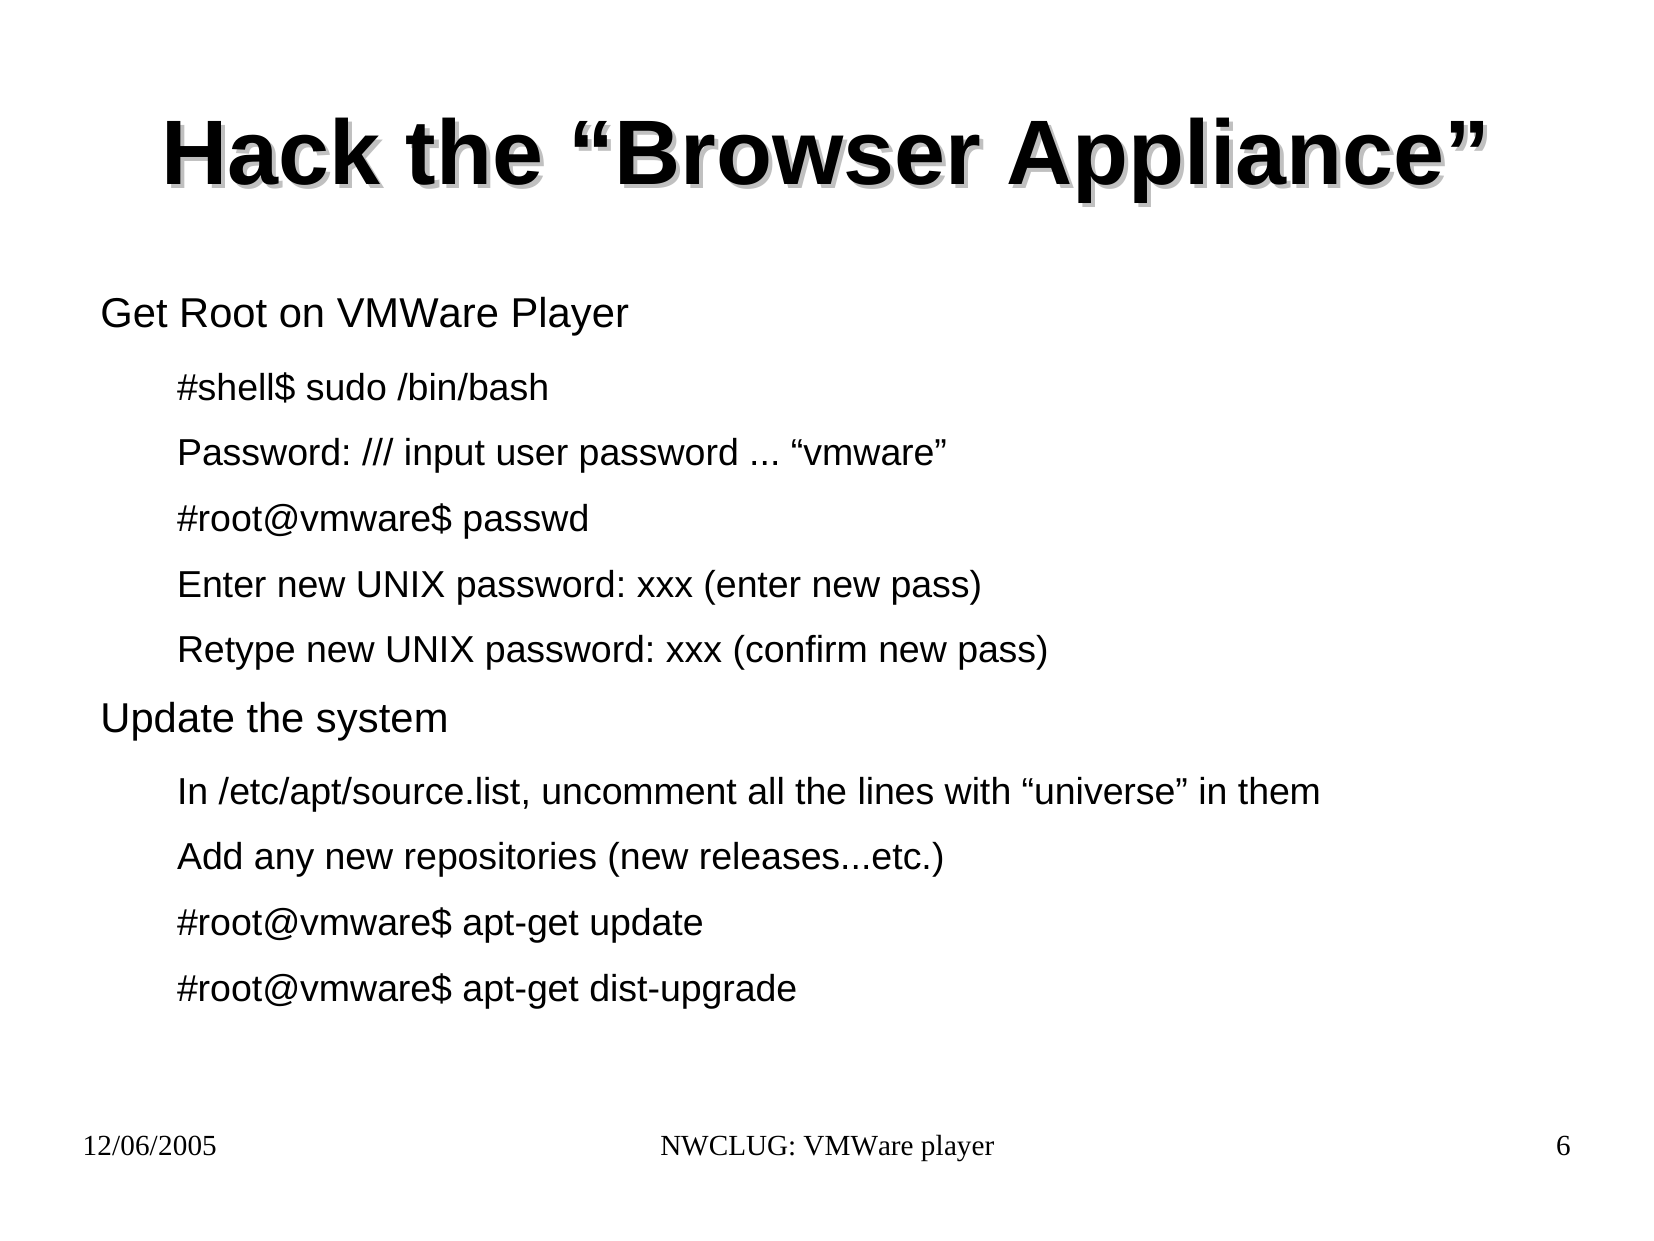

# Hack the “Browser Appliance”
Get Root on VMWare Player
#shell$ sudo /bin/bash
Password: /// input user password ... “vmware”
#root@vmware$ passwd
Enter new UNIX password: xxx (enter new pass)
Retype new UNIX password: xxx (confirm new pass)
Update the system
In /etc/apt/source.list, uncomment all the lines with “universe” in them
Add any new repositories (new releases...etc.)
#root@vmware$ apt-get update
#root@vmware$ apt-get dist-upgrade
12/06/2005
NWCLUG: VMWare player
6